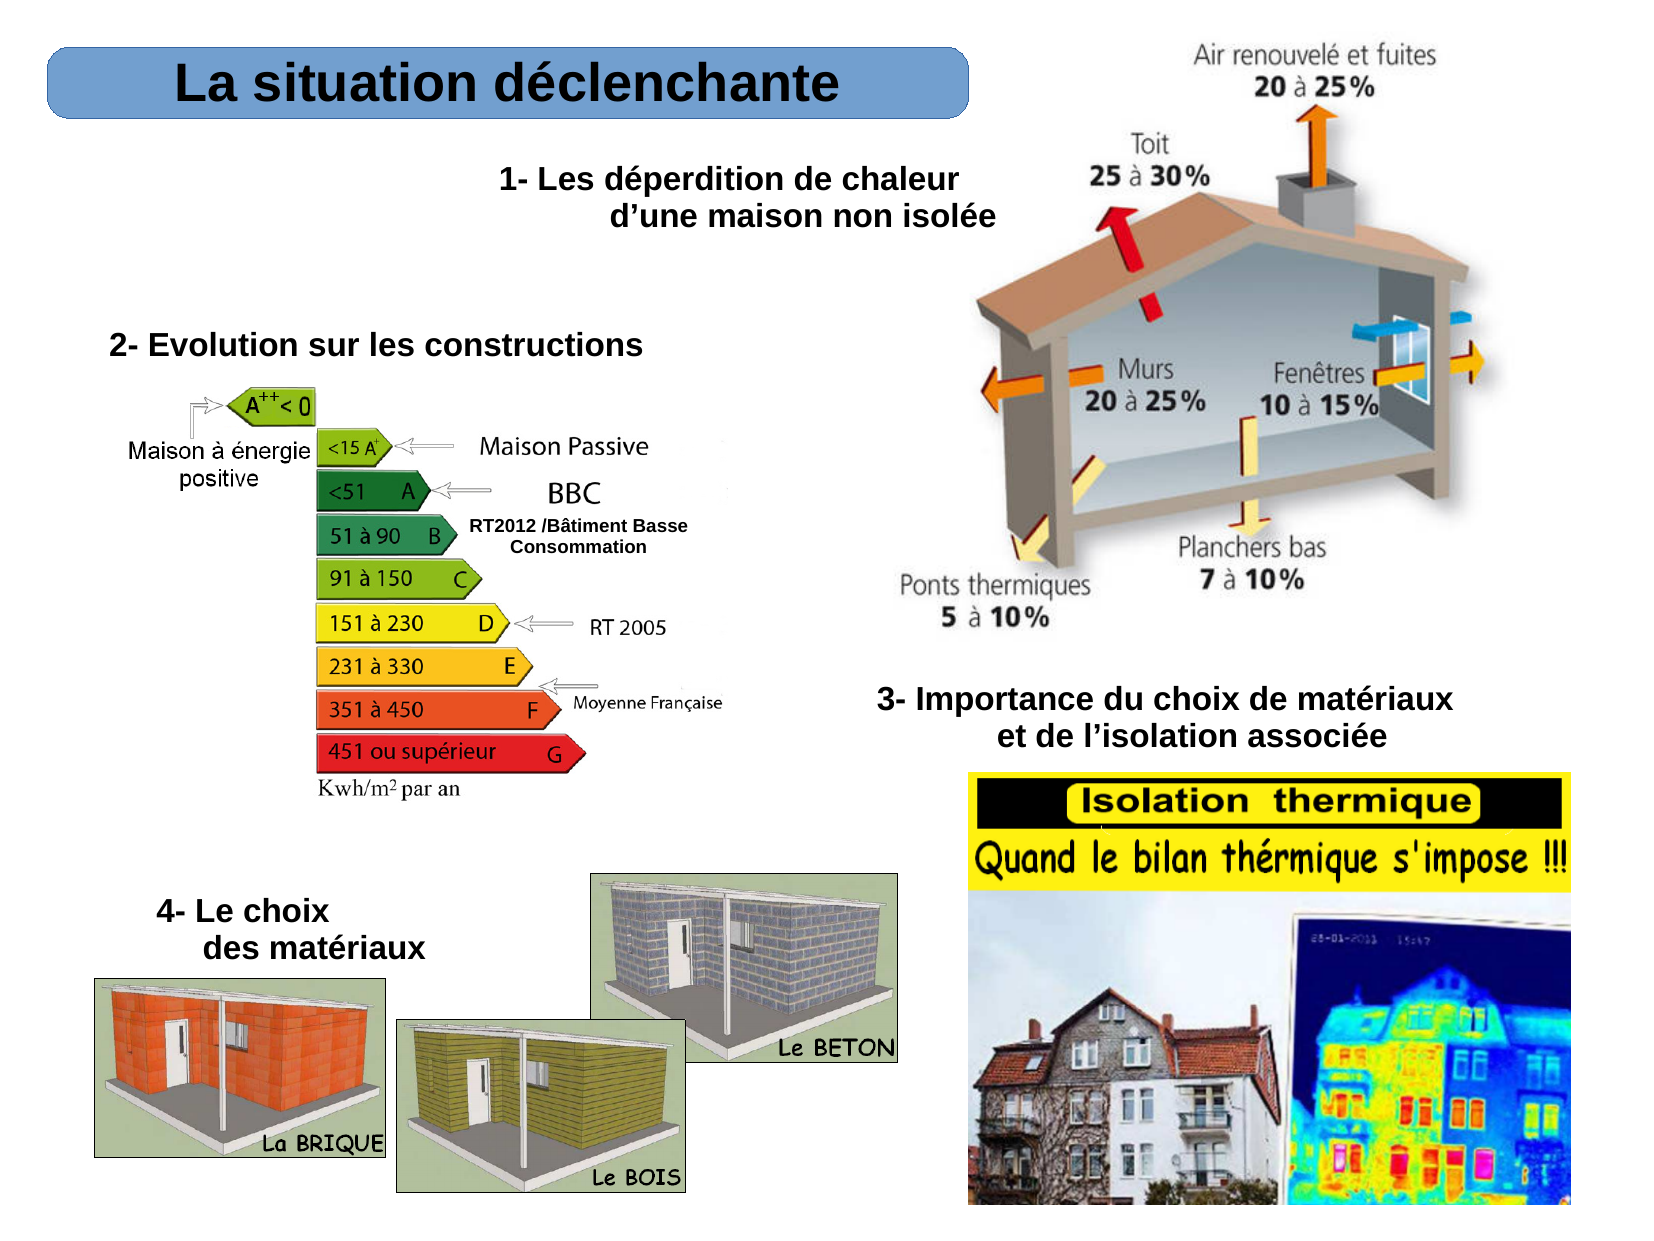

La situation déclenchante
1- Les déperdition de chaleur
 d’une maison non isolée
2- Evolution sur les constructions
RT2012 /Bâtiment Basse Consommation
3- Importance du choix de matériaux
 et de l’isolation associée
4- Le choix
 des matériaux